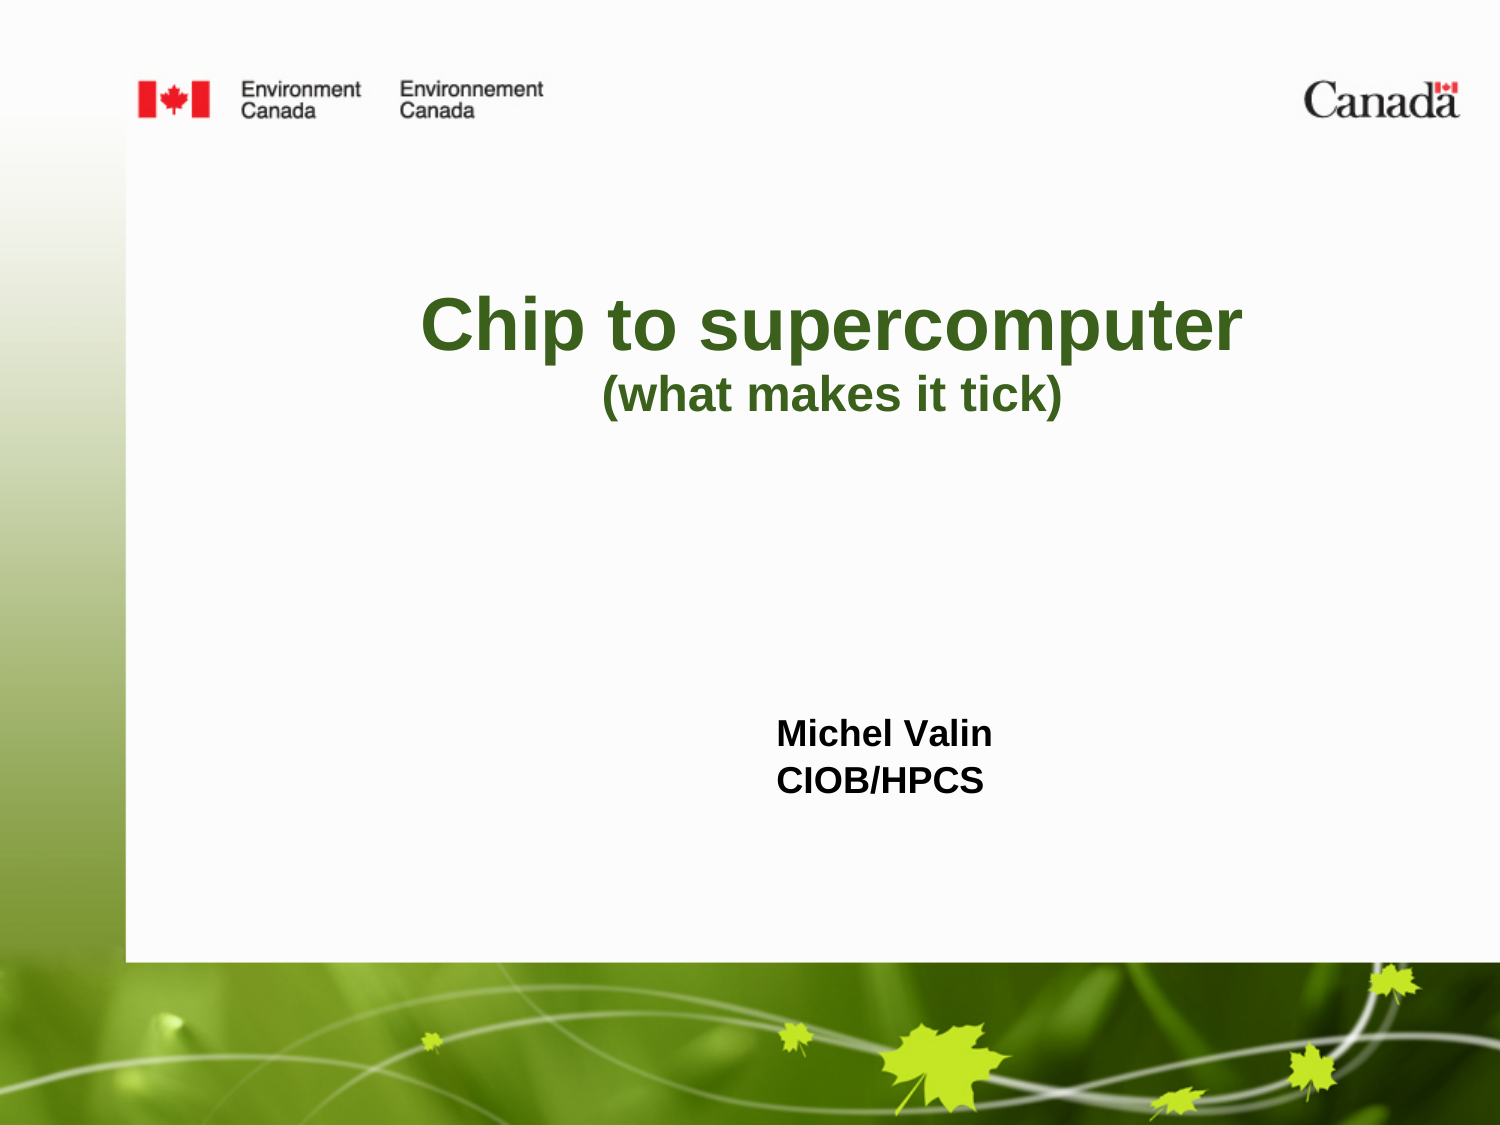

# Chip to supercomputer (what makes it tick)
Michel Valin
CIOB/HPCS